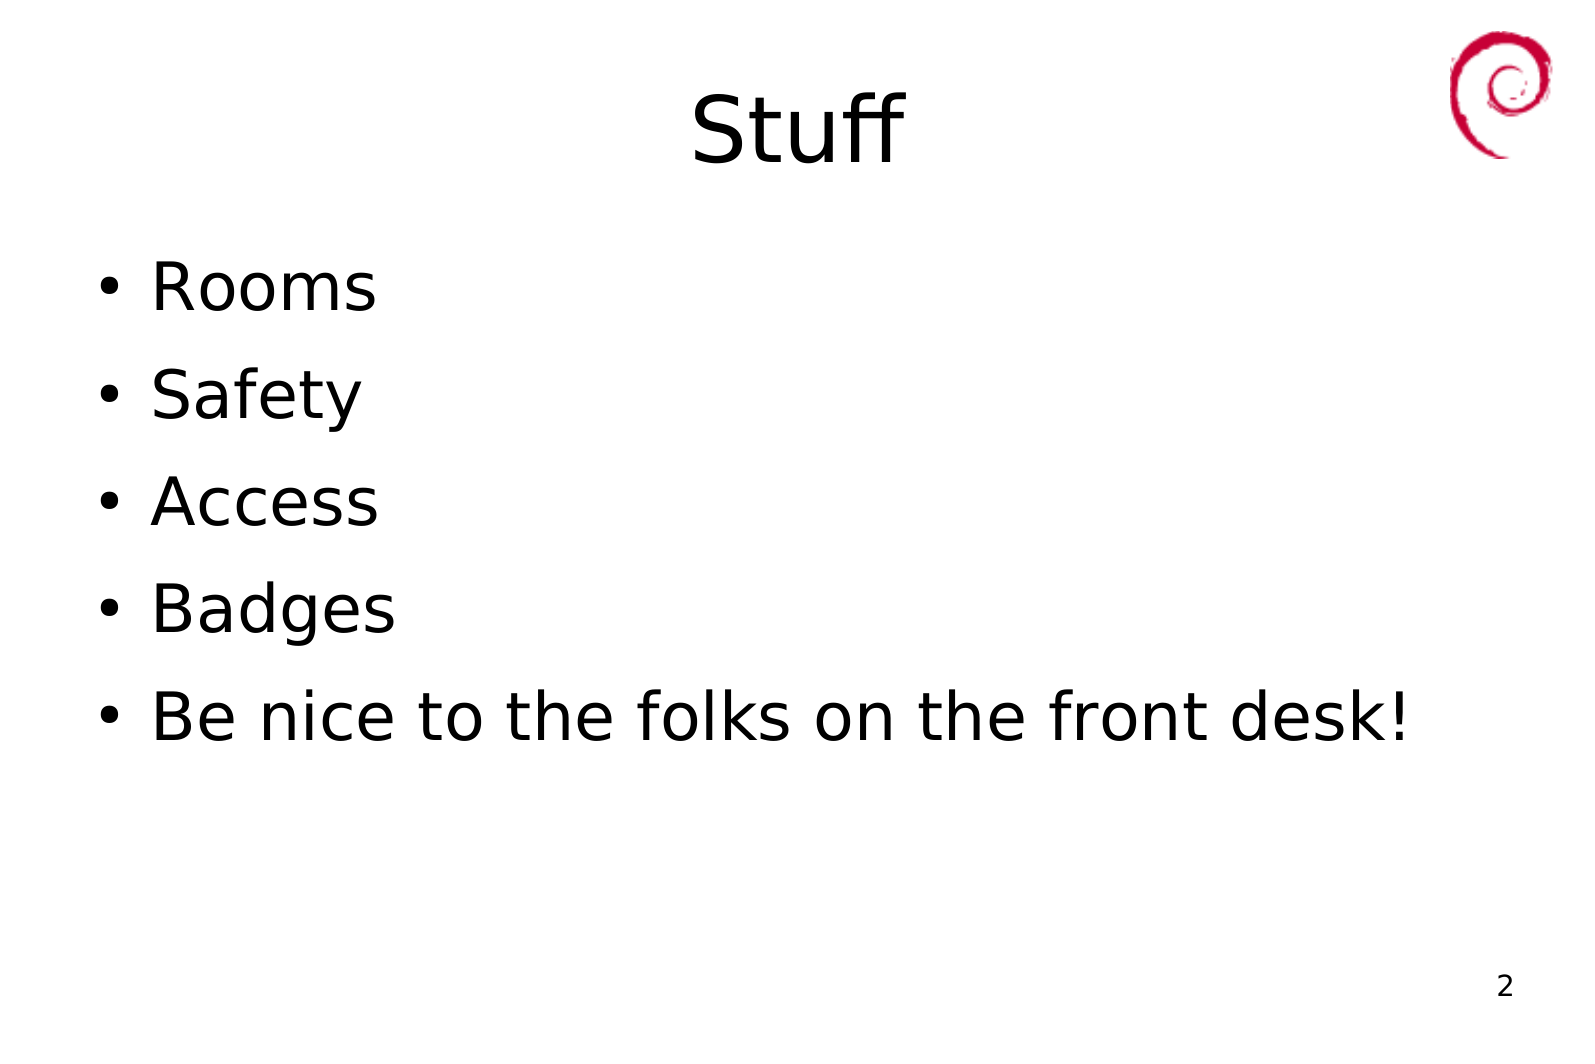

# Stuff
Rooms
Safety
Access
Badges
Be nice to the folks on the front desk!
2